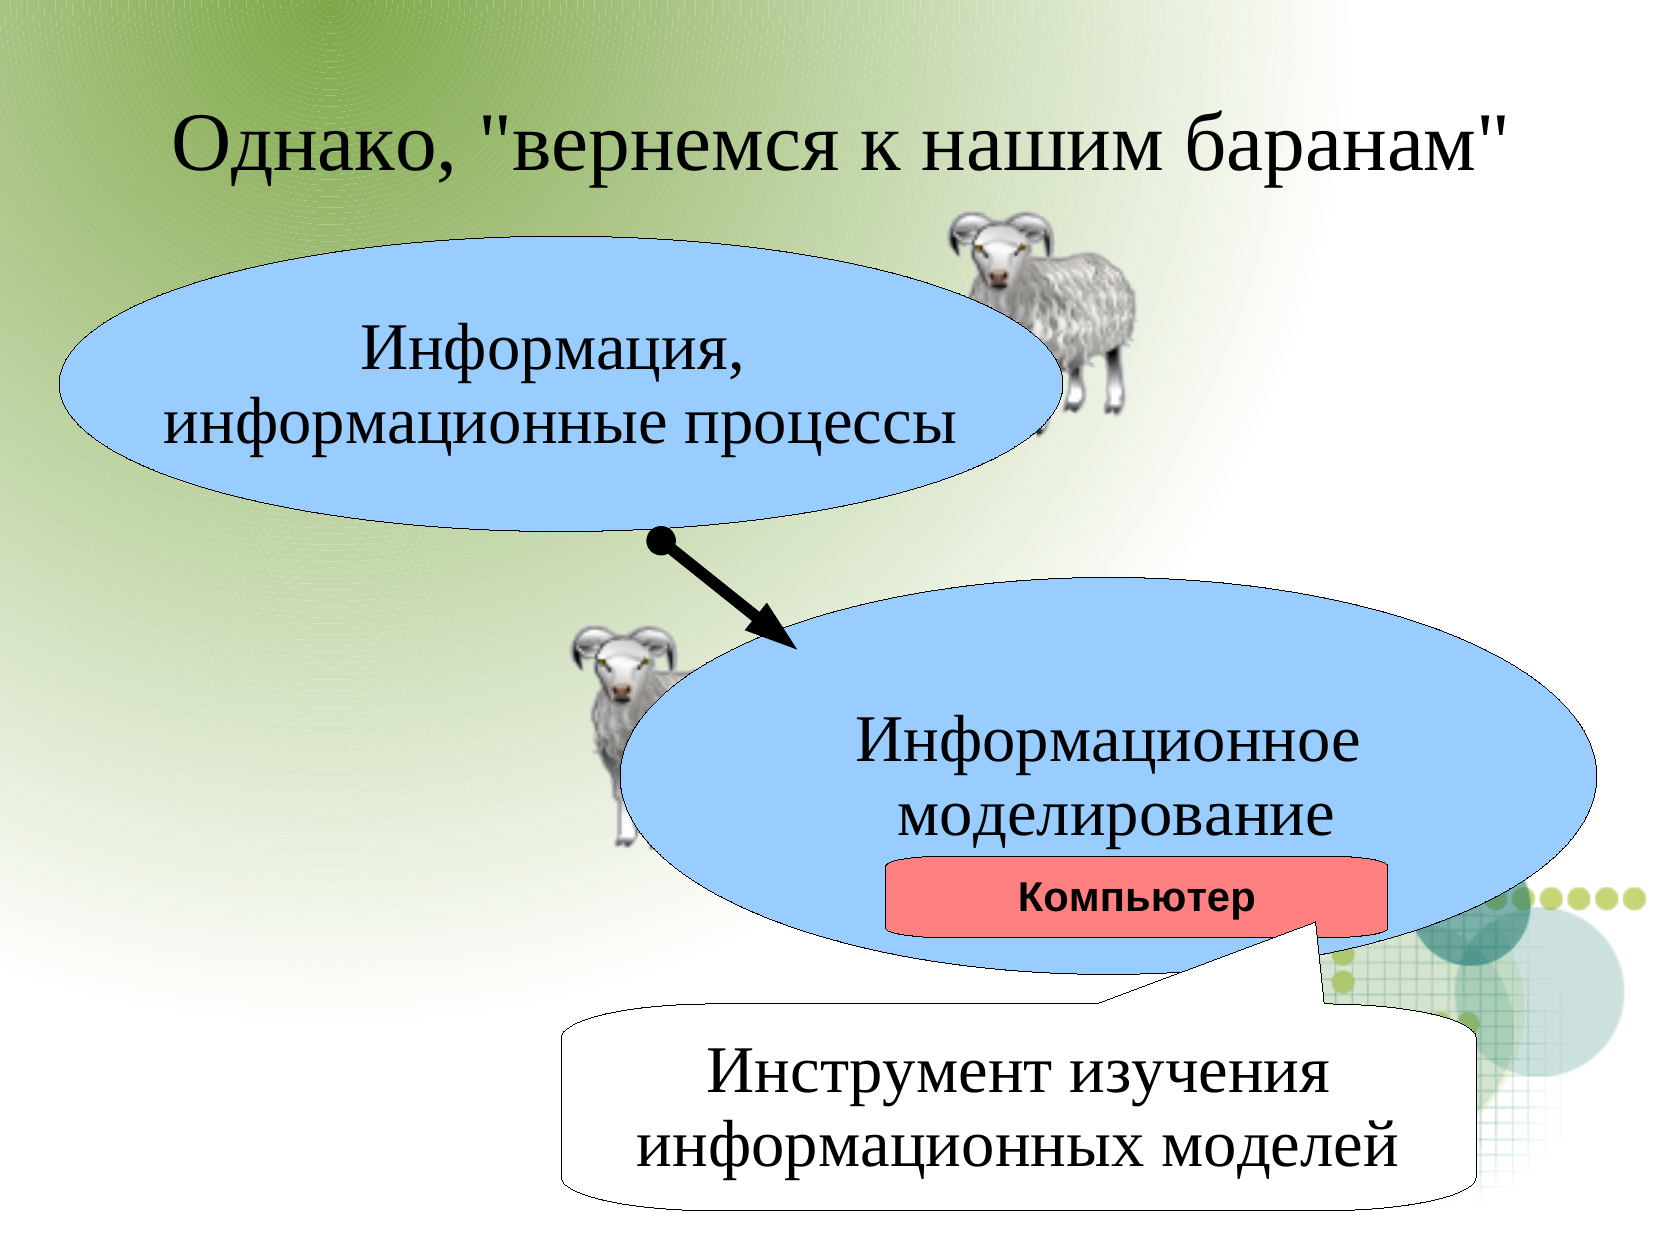

Однако, "вернемся к нашим баранам"
Информация,
информационные процессы
Информационное
 моделирование
Компьютер
Инструмент изучения
информационных моделей